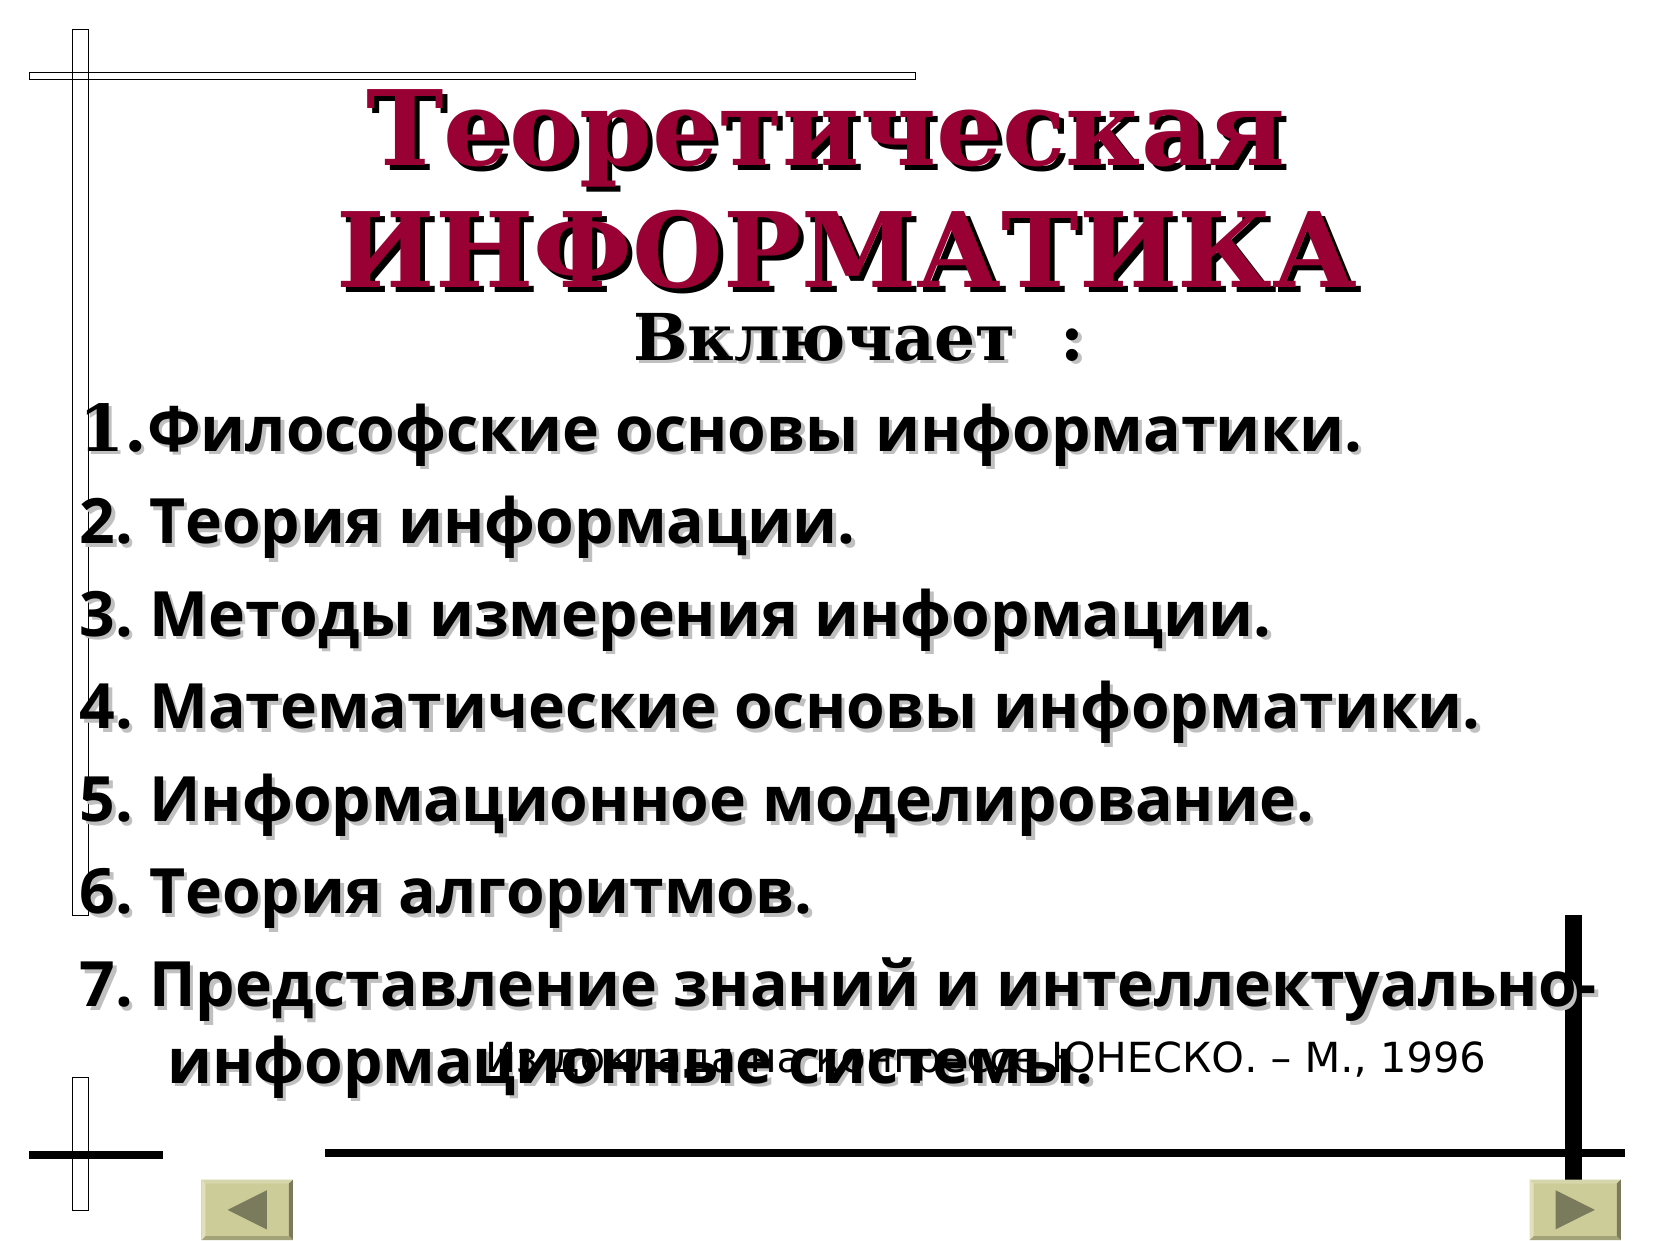

# Теоретическая ИНФОРМАТИКА
Включает :
1.Философские основы информатики.
2. Теория информации.
3. Методы измерения информации.
4. Математические основы информатики.
5. Информационное моделирование.
6. Теория алгоритмов.
7. Представление знаний и интеллектуально-информационные системы.
Из доклада на конгрессе ЮНЕСКО. – М., 1996